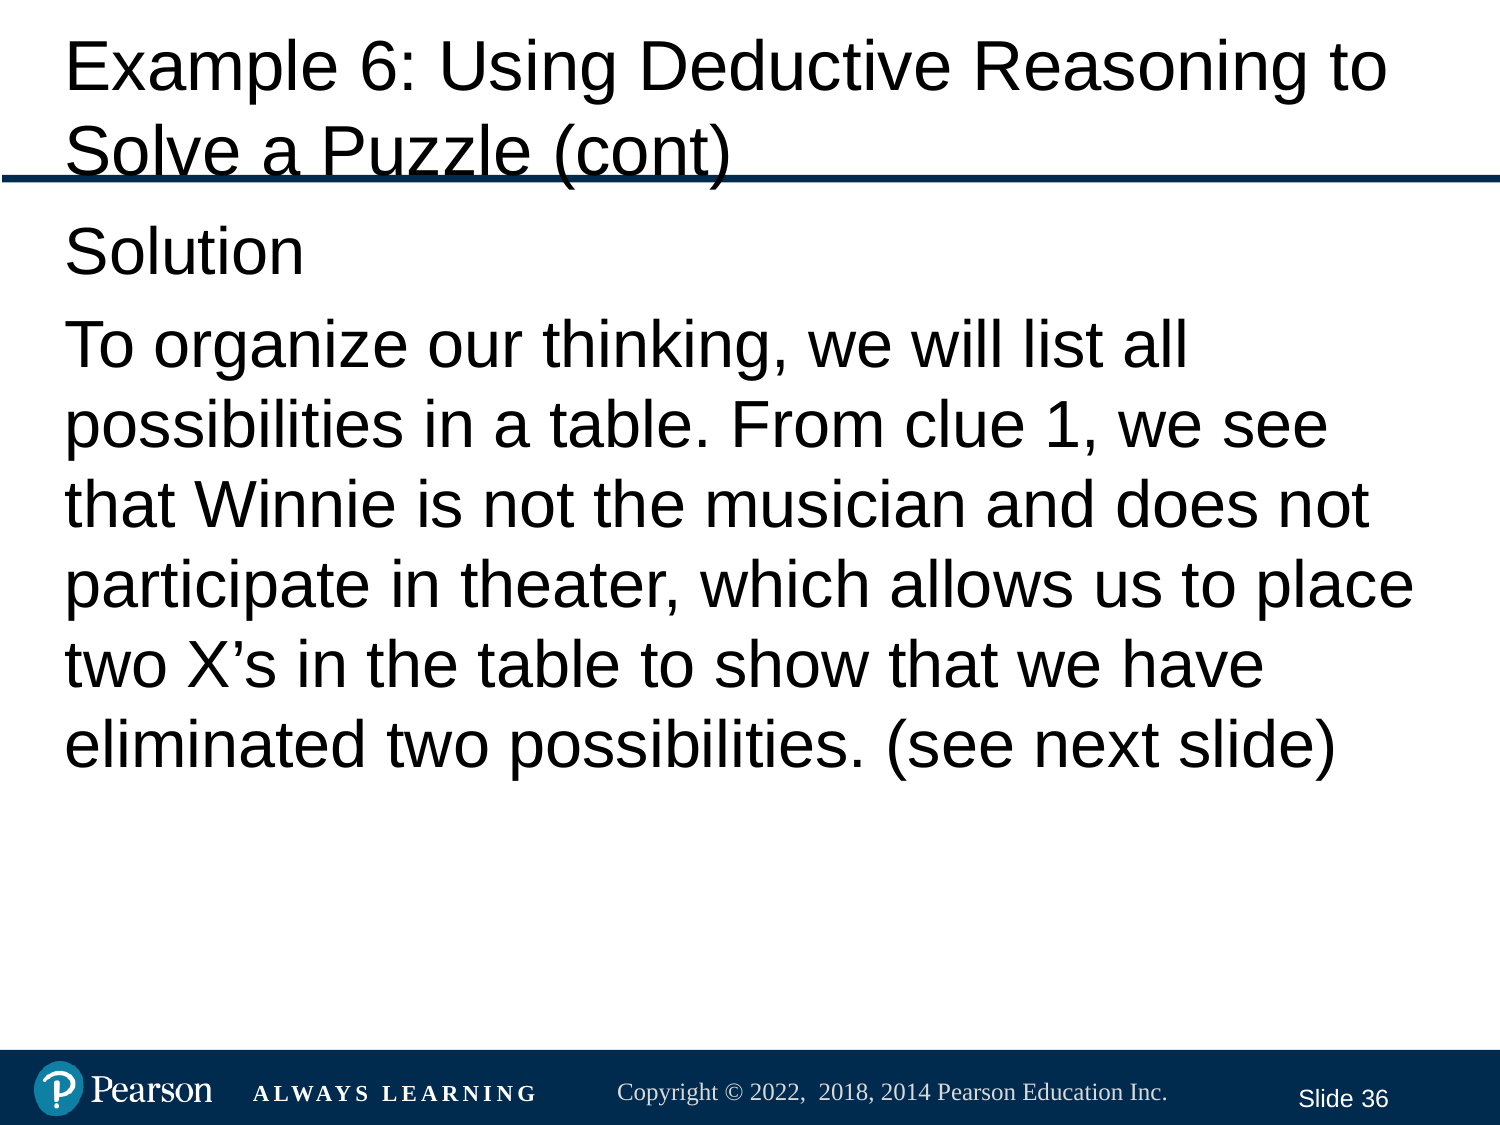

# Example 6: Using Deductive Reasoning to Solve a Puzzle (cont)
Solution
To organize our thinking, we will list all possibilities in a table. From clue 1, we see that Winnie is not the musician and does not participate in theater, which allows us to place two X’s in the table to show that we have eliminated two possibilities. (see next slide)